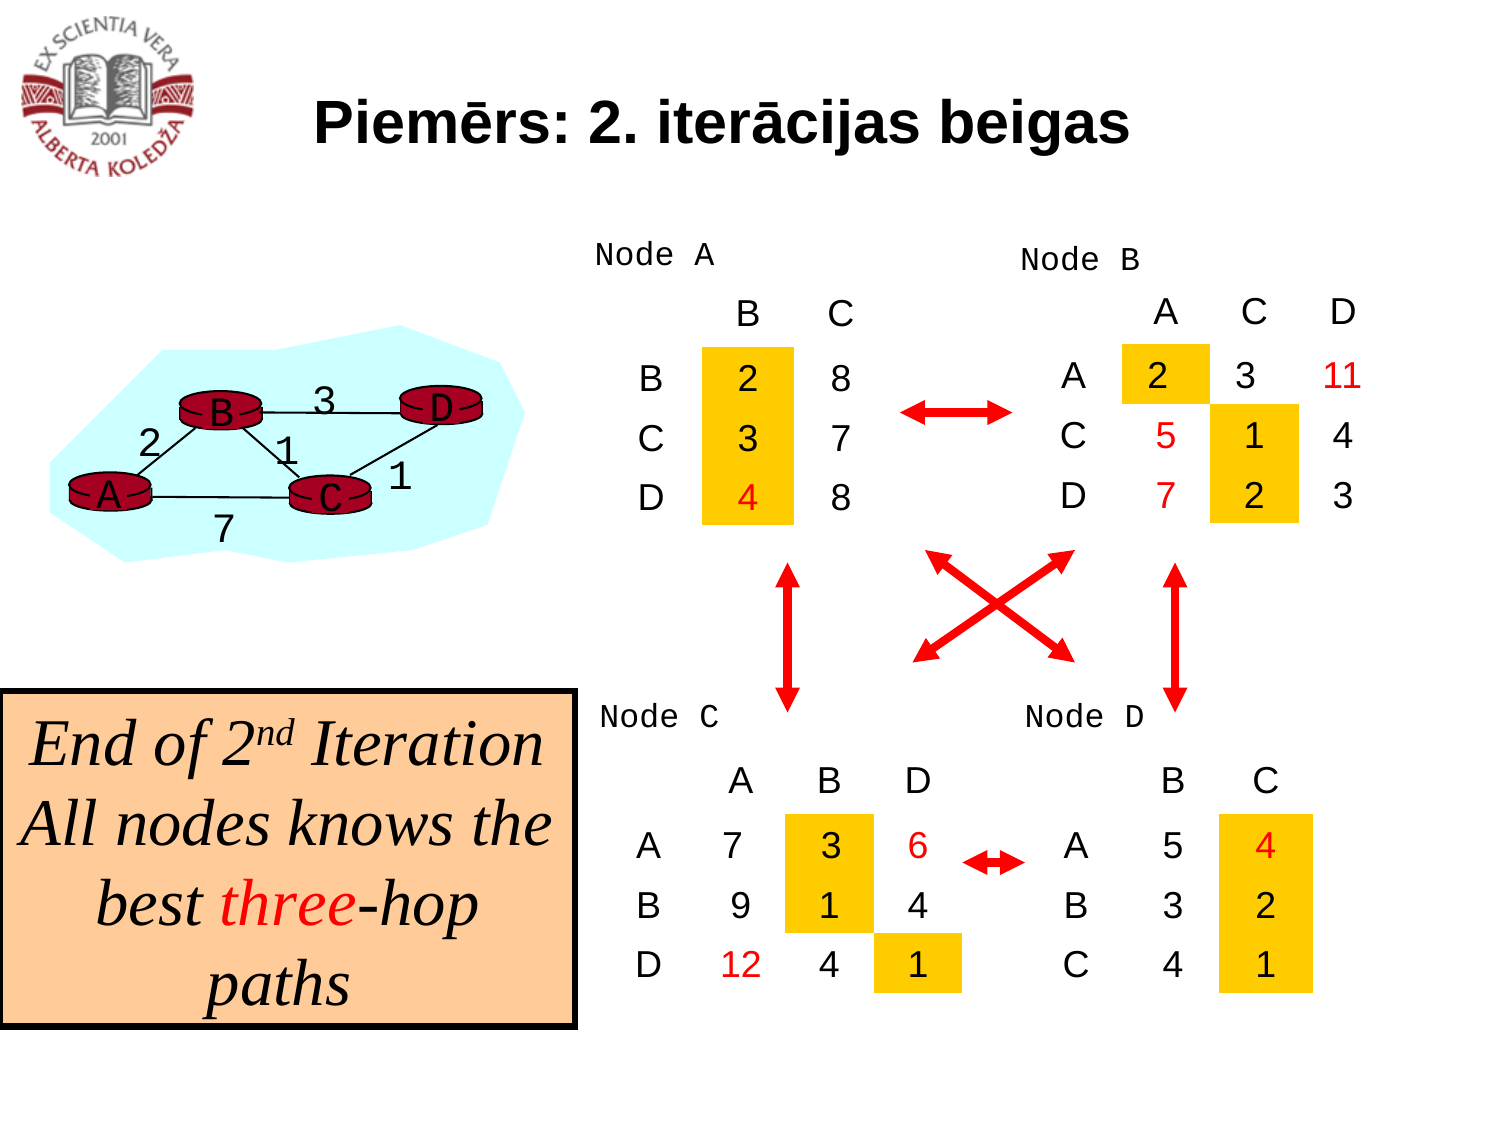

# Piemērs: 2. iterācijas beigas
Node A
Node B
| | A | C | D |
| --- | --- | --- | --- |
| A | 2 | 3 | 11 |
| C | 5 | 1 | 4 |
| D | 7 | 2 | 3 |
| | B | C |
| --- | --- | --- |
| B | 2 | 8 |
| C | 3 | 7 |
| D | 4 | 8 |
3
D
B
2
1
1
A
C
7
Node C
Node D
End of 2nd Iteration All nodes knows the best three-hop paths
| | A | B | D |
| --- | --- | --- | --- |
| A | 7 | 3 | 6 |
| B | 9 | 1 | 4 |
| D | 12 | 4 | 1 |
| | B | C |
| --- | --- | --- |
| A | 5 | 4 |
| B | 3 | 2 |
| C | 4 | 1 |